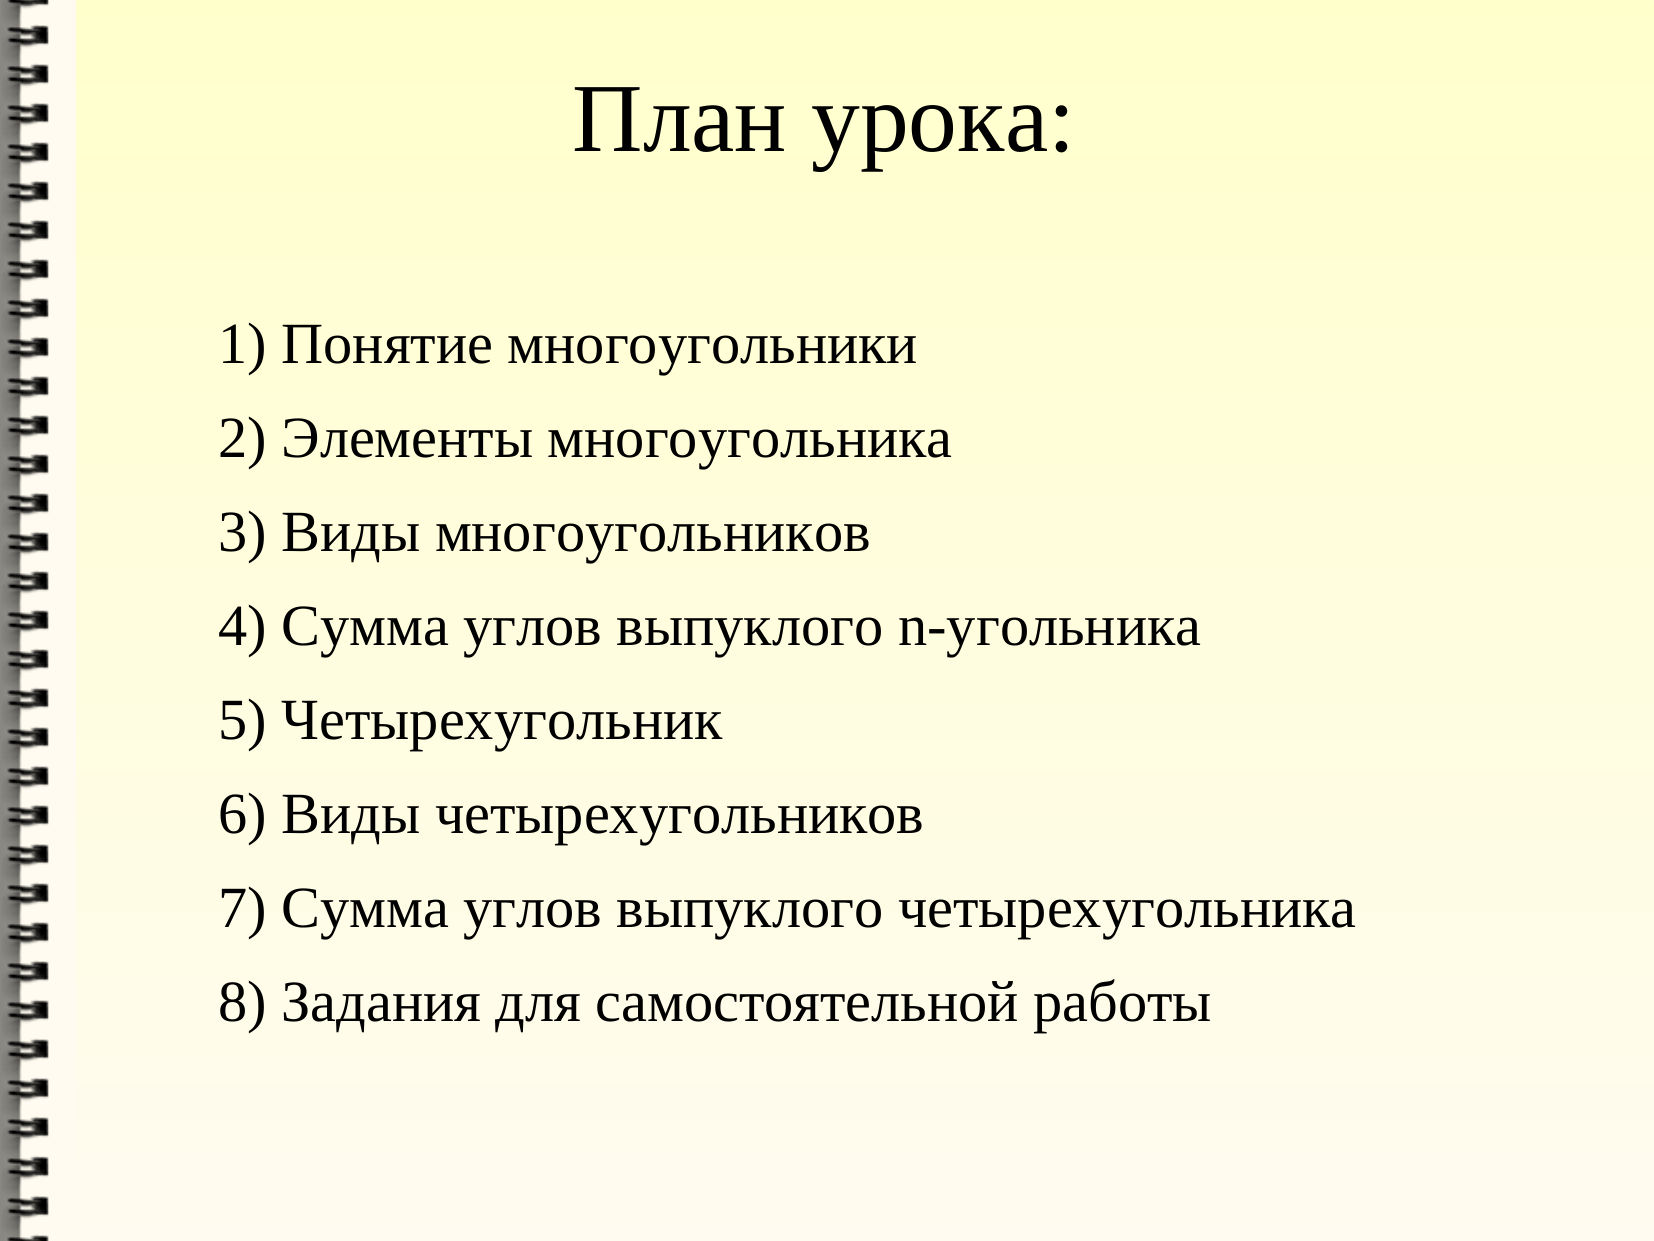

# План урока:
1) Понятие многоугольники
2) Элементы многоугольника
3) Виды многоугольников
4) Сумма углов выпуклого n-угольника
5) Четырехугольник
6) Виды четырехугольников
7) Сумма углов выпуклого четырехугольника
8) Задания для самостоятельной работы